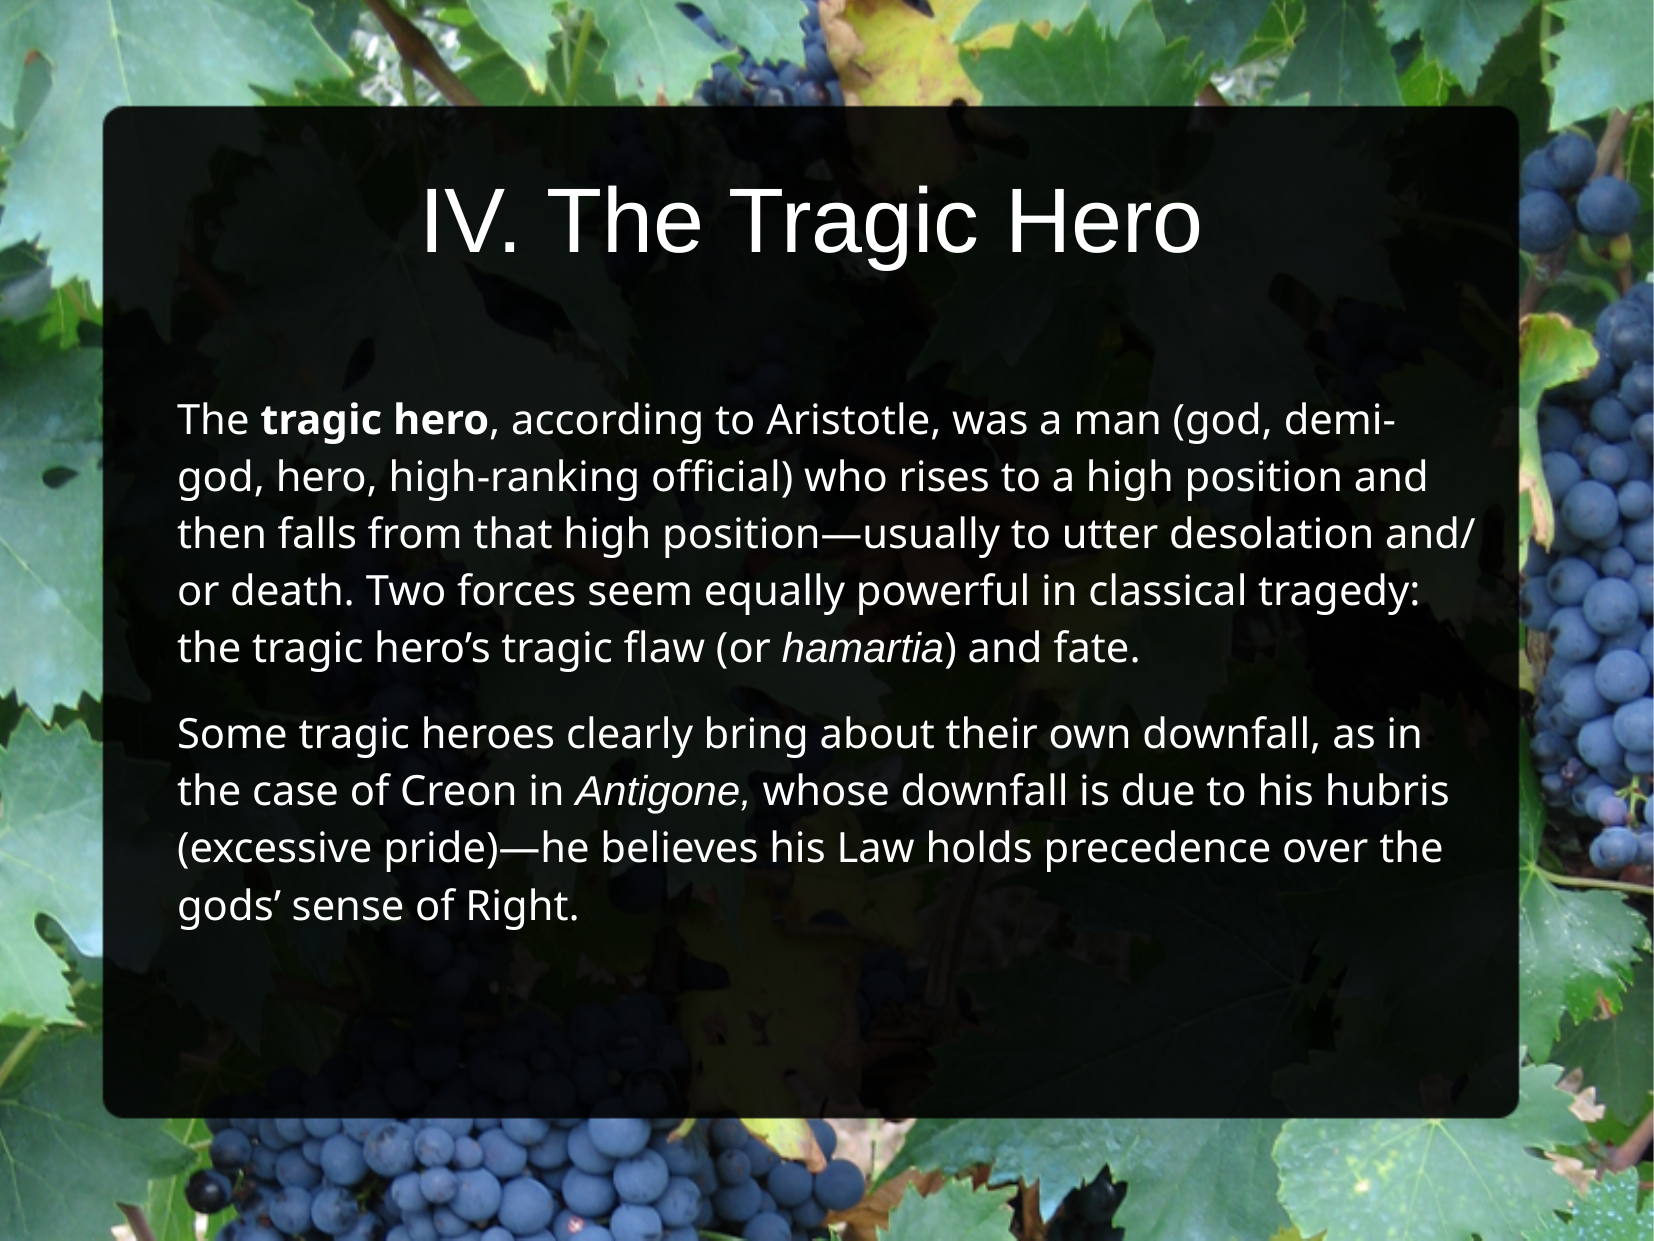

# IV. The Tragic Hero
The tragic hero, according to Aristotle, was a man (god, demi-god, hero, high-ranking official) who rises to a high position and then falls from that high position—usually to utter desolation and/ or death. Two forces seem equally powerful in classical tragedy: the tragic hero’s tragic flaw (or hamartia) and fate.
Some tragic heroes clearly bring about their own downfall, as in the case of Creon in Antigone, whose downfall is due to his hubris (excessive pride)—he believes his Law holds precedence over the gods’ sense of Right.